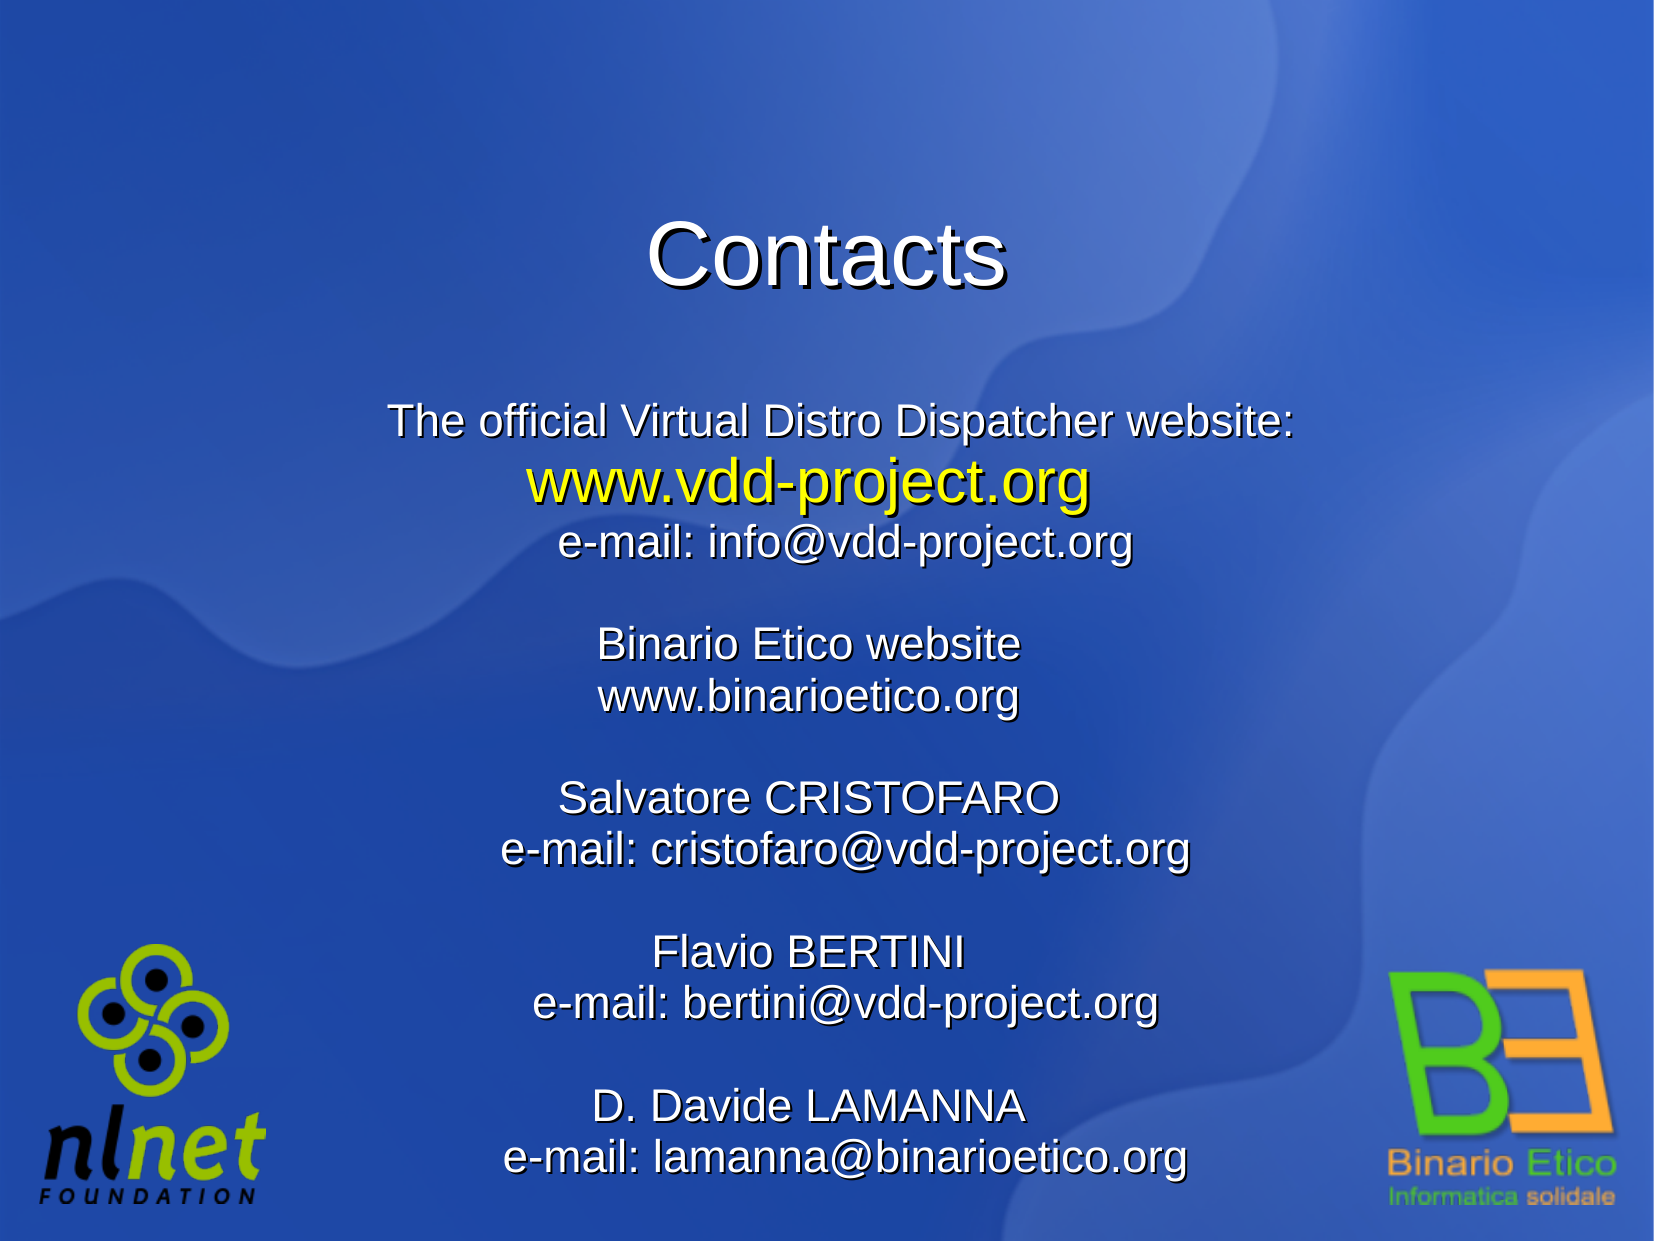

# Contacts
 The official Virtual Distro Dispatcher website:
www.vdd-project.org
	e-mail: info@vdd-project.org
Binario Etico website
www.binarioetico.org
Salvatore CRISTOFARO
	e-mail: cristofaro@vdd-project.org
Flavio BERTINI
	e-mail: bertini@vdd-project.org
D. Davide LAMANNA
	e-mail: lamanna@binarioetico.org